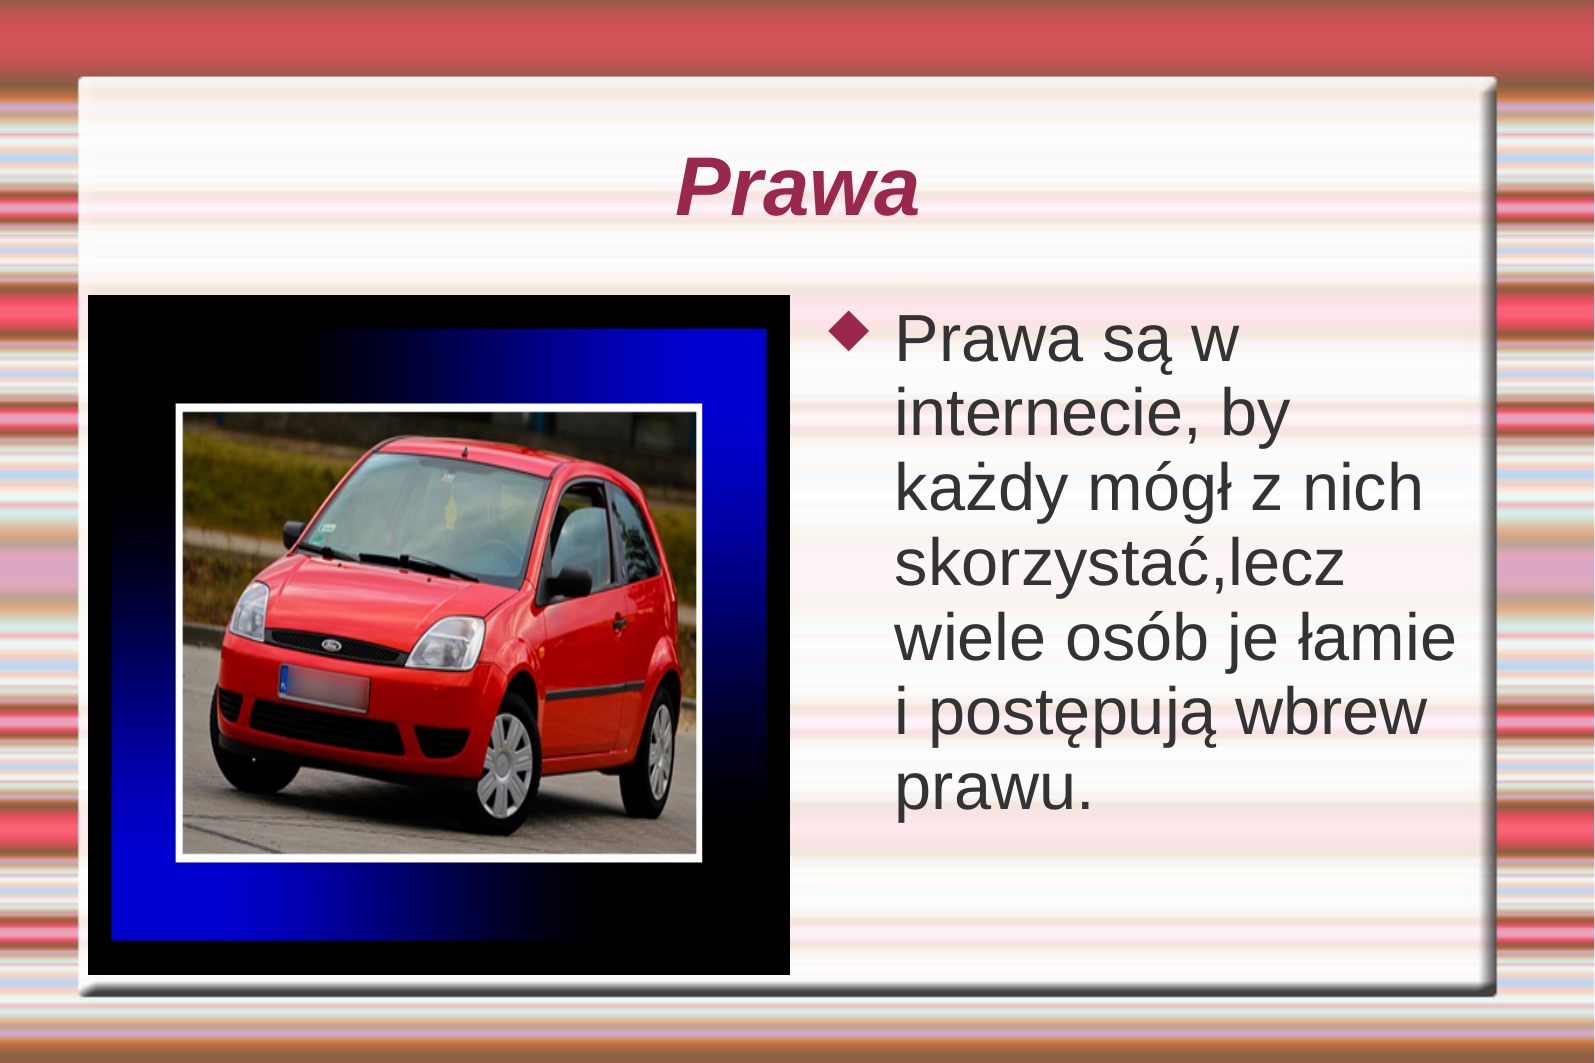

# Prawa
Prawa są w internecie, by każdy mógł z nich skorzystać,lecz wiele osób je łamie i postępują wbrew prawu.